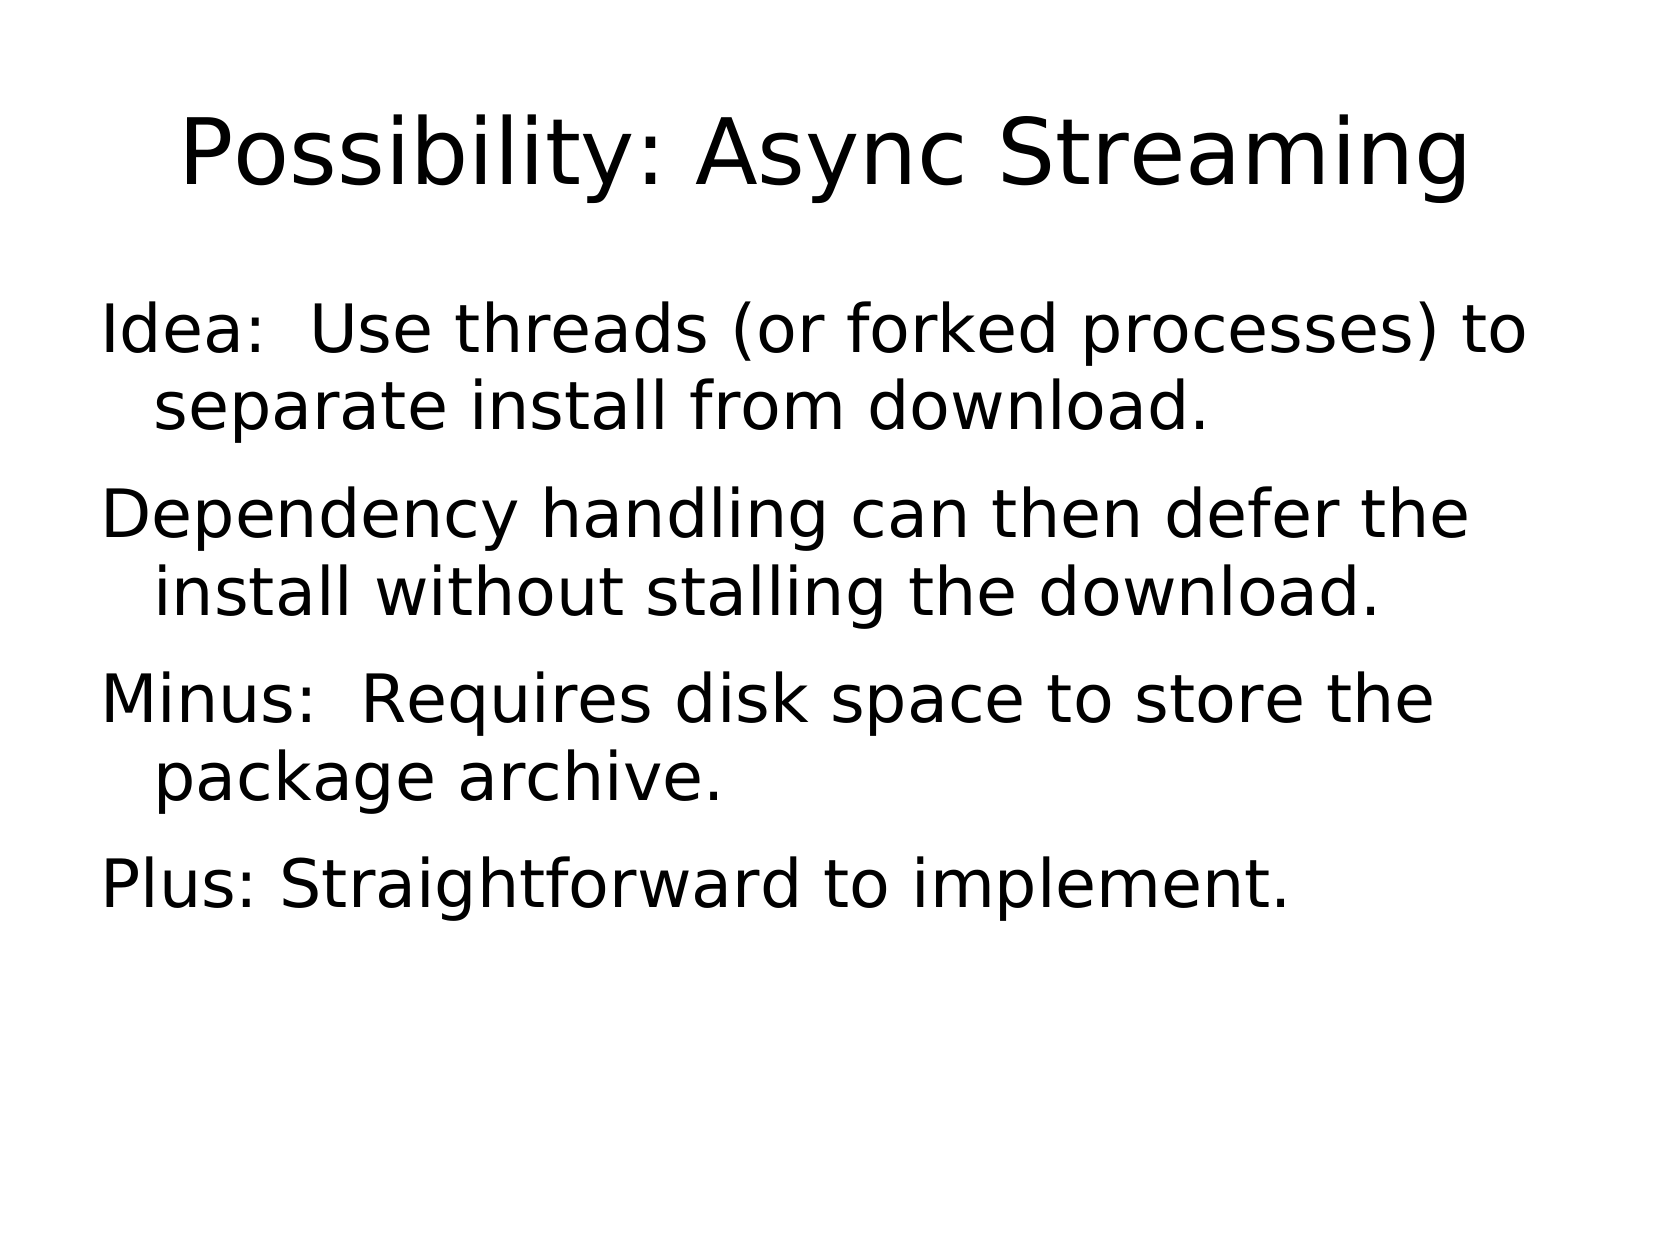

# Possibility: Async Streaming
Idea: Use threads (or forked processes) to separate install from download.
Dependency handling can then defer the install without stalling the download.
Minus: Requires disk space to store the package archive.
Plus: Straightforward to implement.